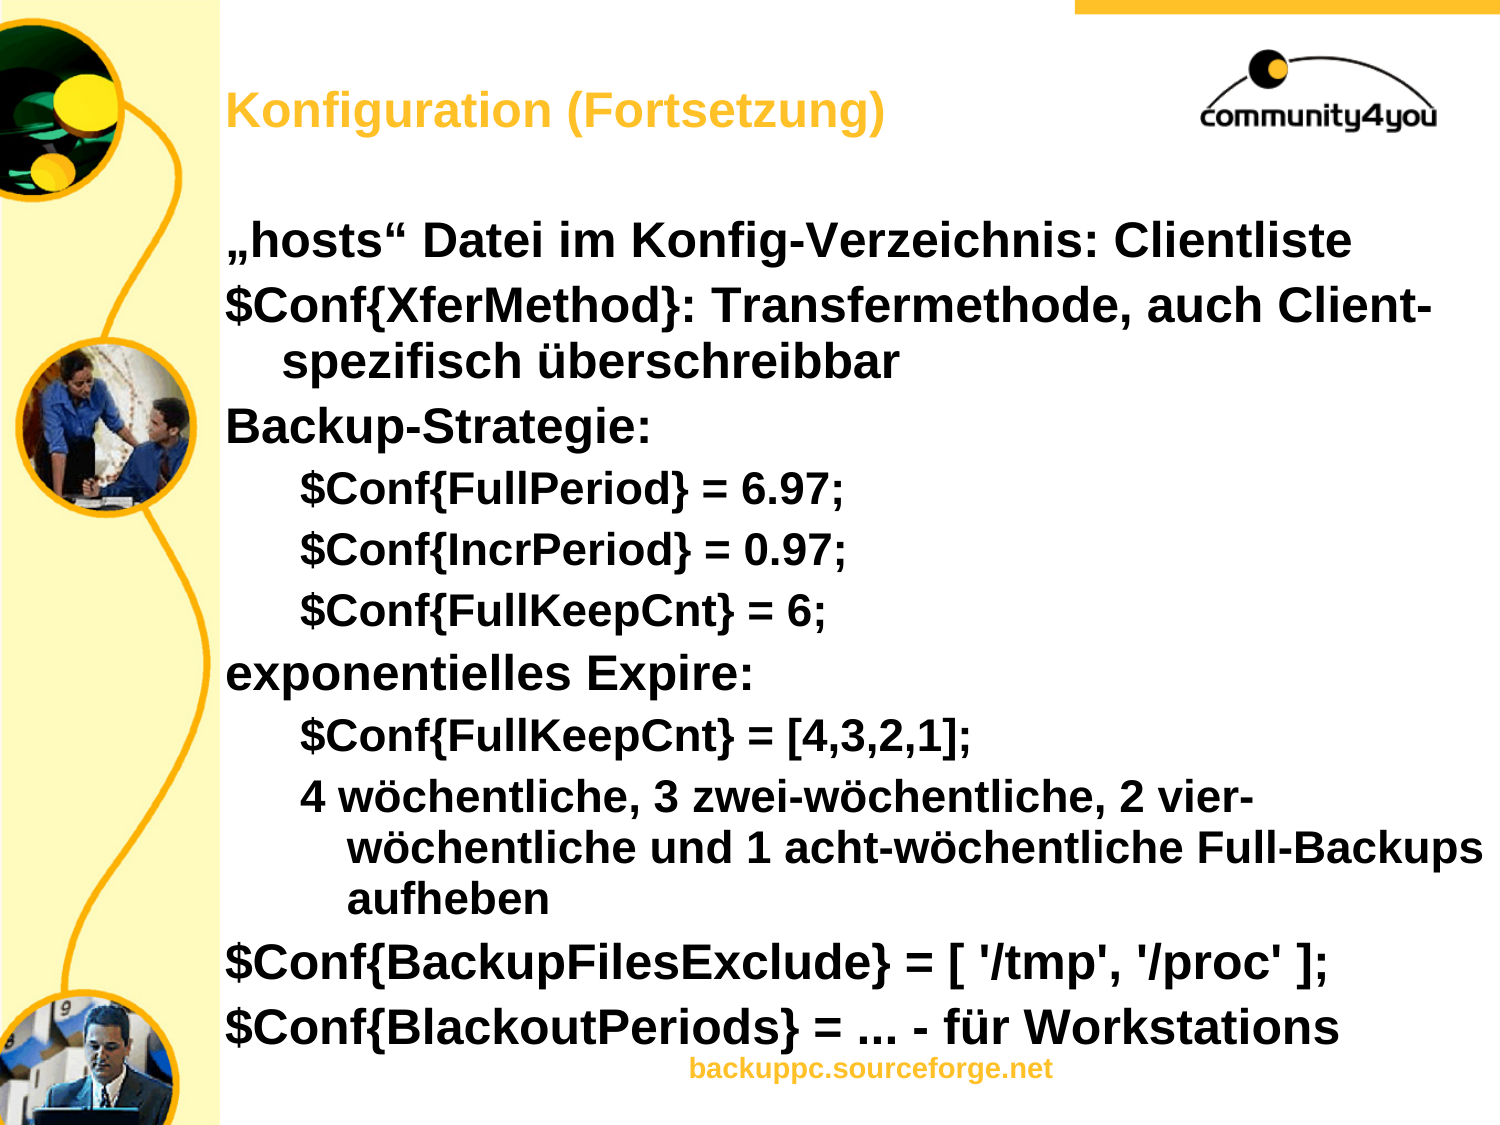

# Konfiguration (Fortsetzung)
„hosts“ Datei im Konfig-Verzeichnis: Clientliste
$Conf{XferMethod}: Transfermethode, auch Client-spezifisch überschreibbar
Backup-Strategie:
$Conf{FullPeriod} = 6.97;
$Conf{IncrPeriod} = 0.97;
$Conf{FullKeepCnt} = 6;
exponentielles Expire:
$Conf{FullKeepCnt} = [4,3,2,1];
4 wöchentliche, 3 zwei-wöchentliche, 2 vier-wöchentliche und 1 acht-wöchentliche Full-Backups aufheben
$Conf{BackupFilesExclude} = [ '/tmp', '/proc' ];
$Conf{BlackoutPeriods} = ... - für Workstations